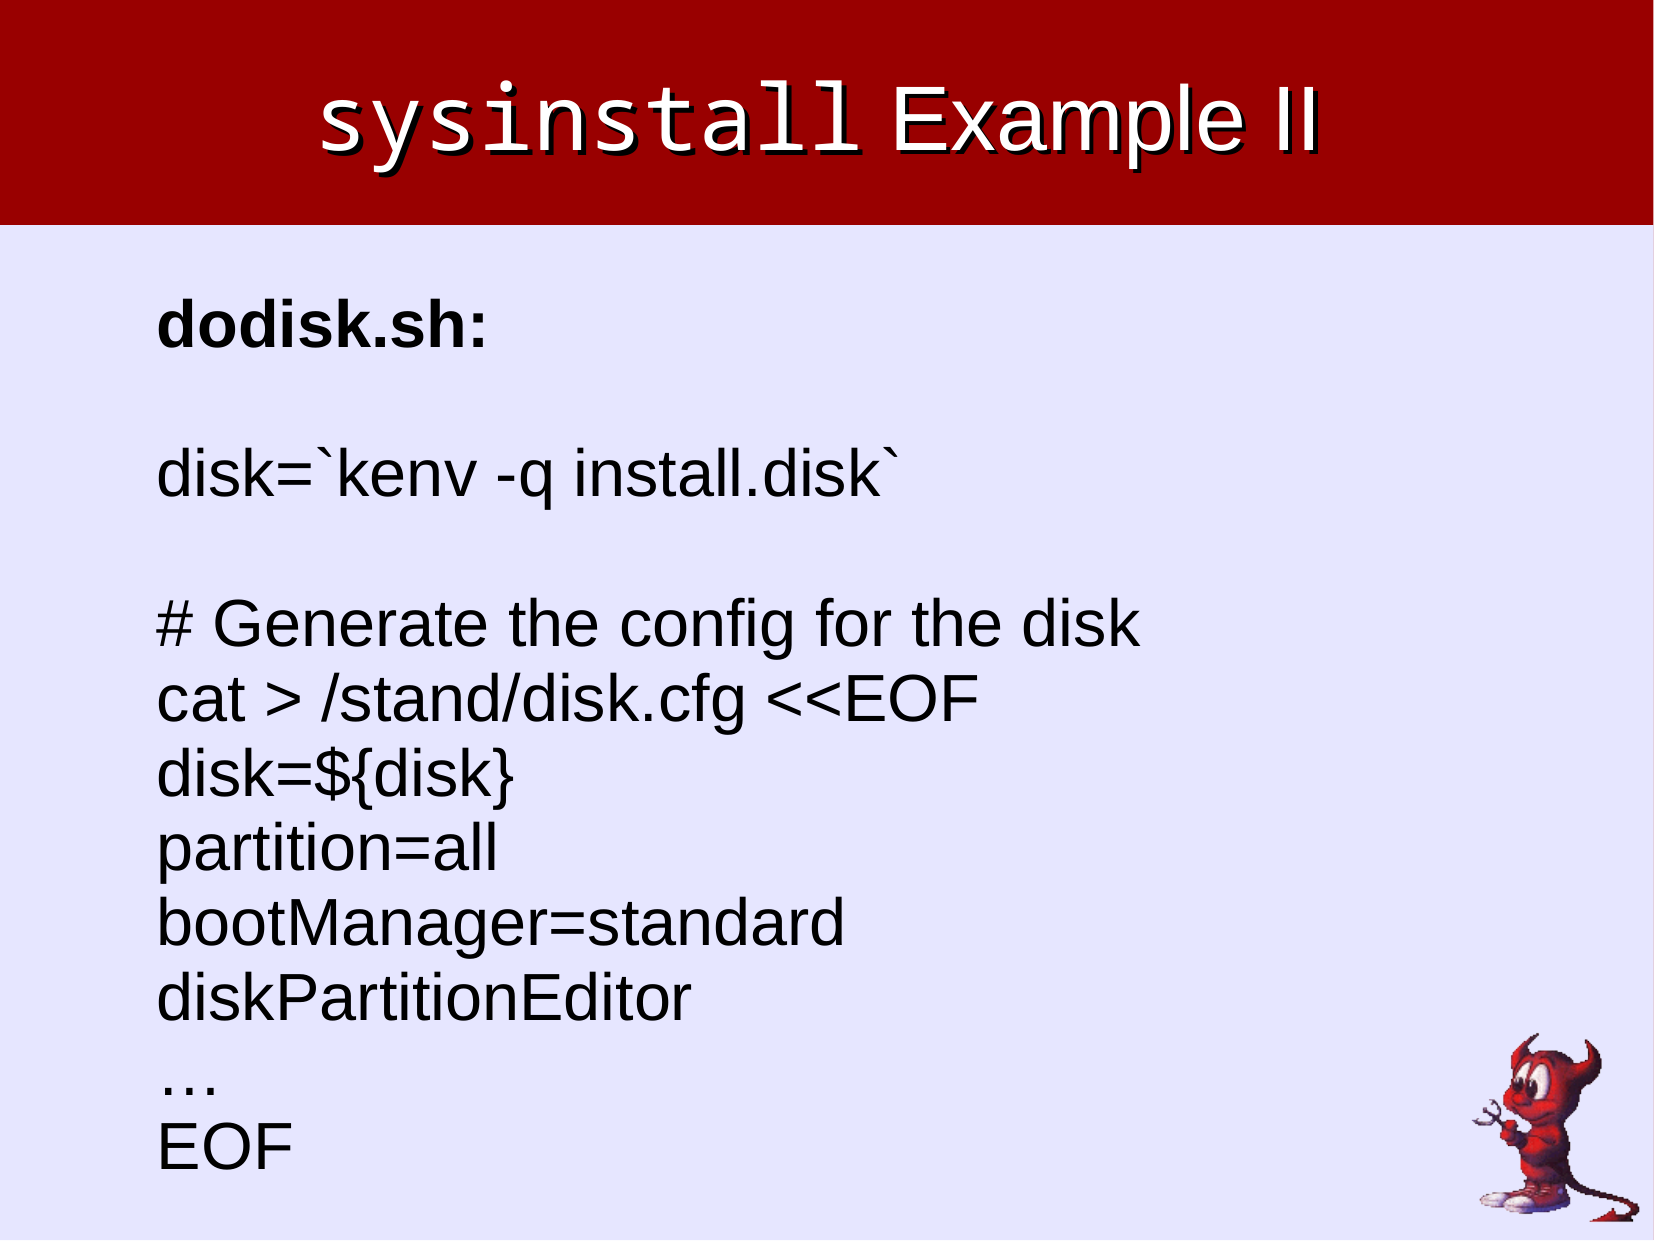

# sysinstall Example II
dodisk.sh:
disk=`kenv -q install.disk`
# Generate the config for the disk
cat > /stand/disk.cfg <<EOF
disk=${disk}
partition=all
bootManager=standard
diskPartitionEditor
…
EOF